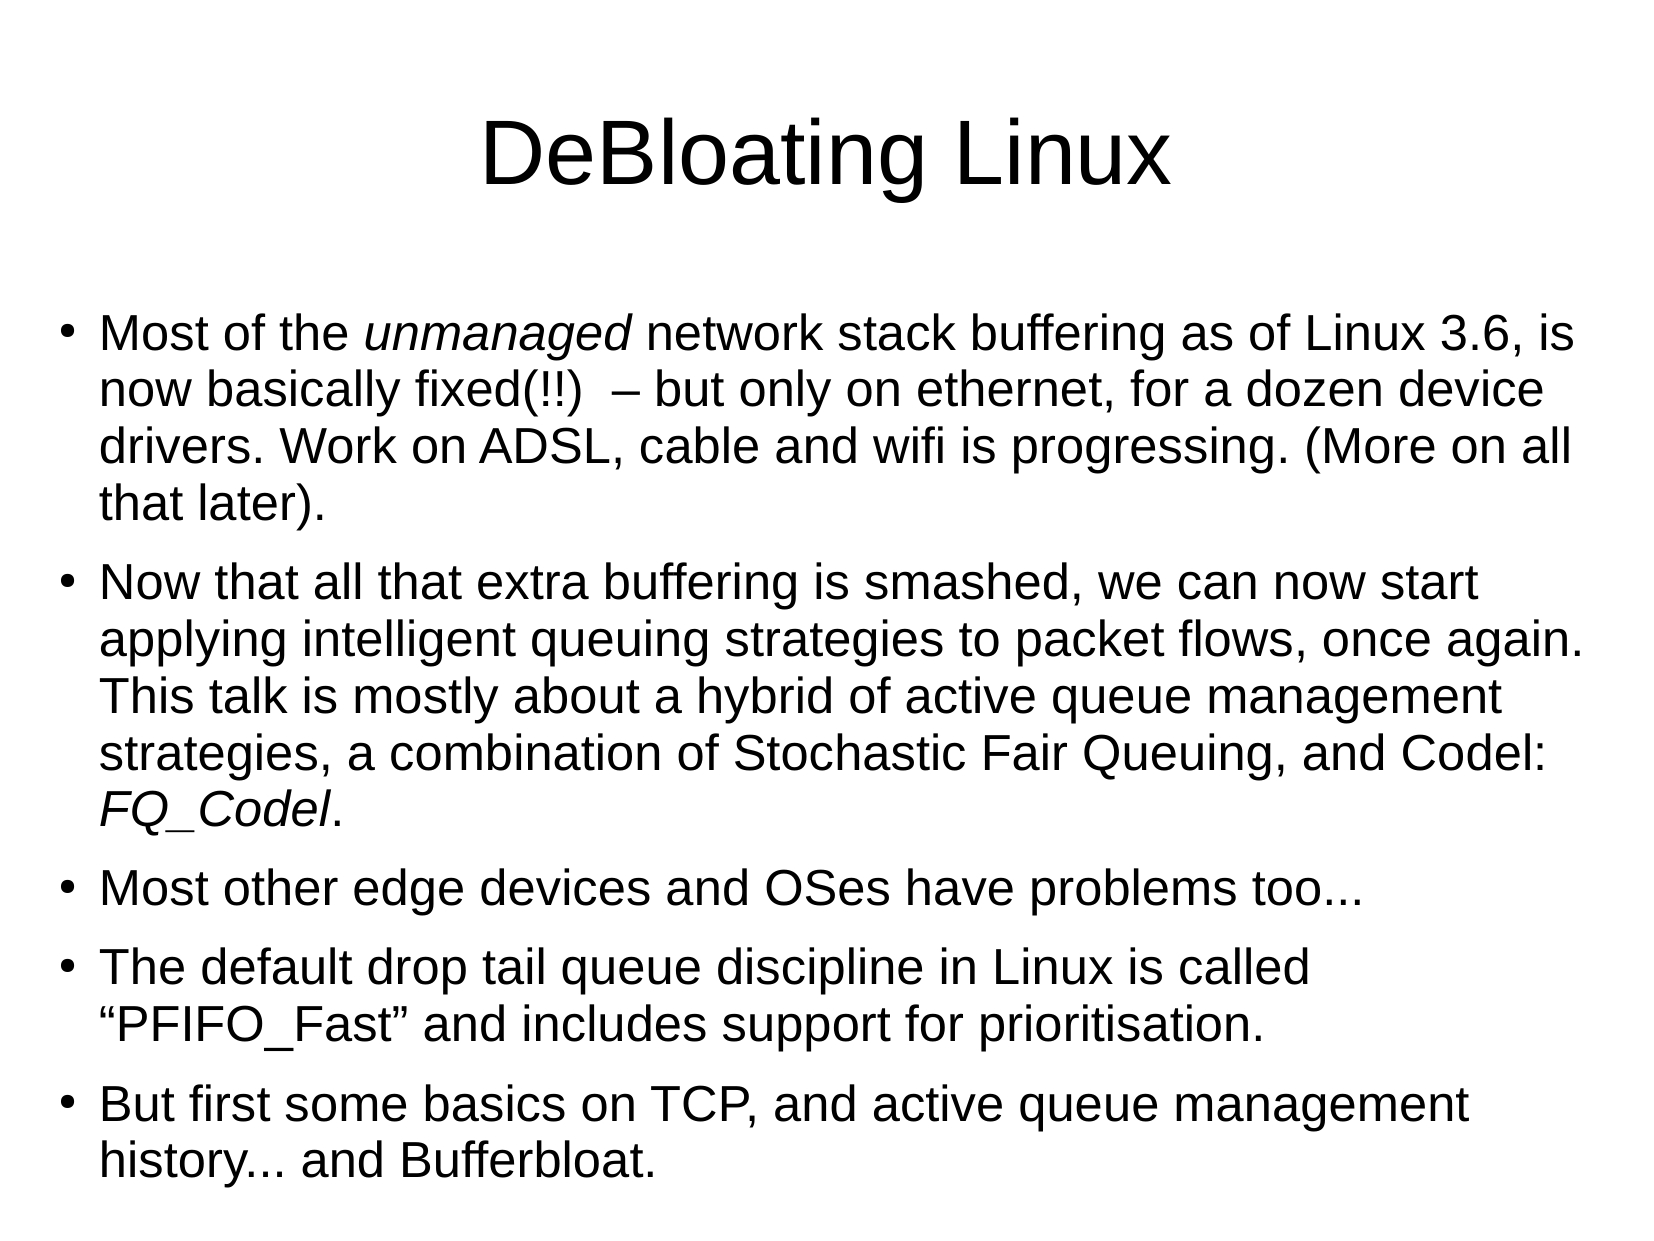

# DeBloating Linux
Most of the unmanaged network stack buffering as of Linux 3.6, is now basically fixed(!!) – but only on ethernet, for a dozen device drivers. Work on ADSL, cable and wifi is progressing. (More on all that later).
Now that all that extra buffering is smashed, we can now start applying intelligent queuing strategies to packet flows, once again. This talk is mostly about a hybrid of active queue management strategies, a combination of Stochastic Fair Queuing, and Codel: FQ_Codel.
Most other edge devices and OSes have problems too...
The default drop tail queue discipline in Linux is called “PFIFO_Fast” and includes support for prioritisation.
But first some basics on TCP, and active queue management history... and Bufferbloat.